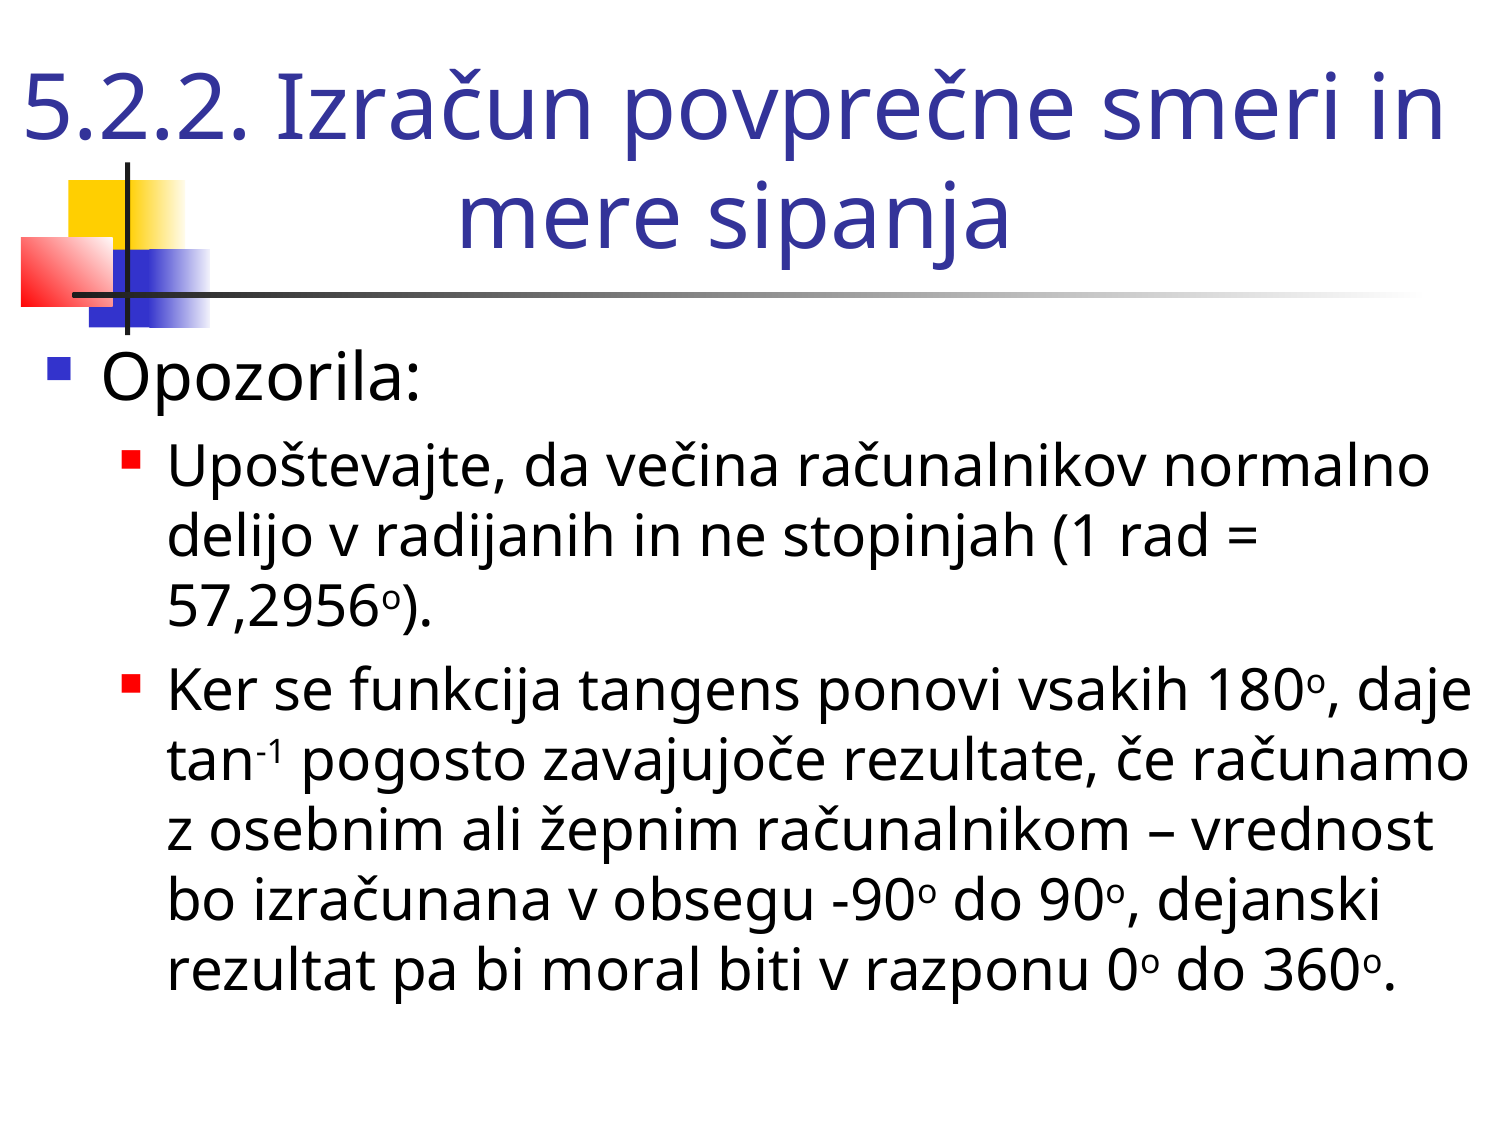

# 5.2.2. Izračun povprečne smeri in mere sipanja
Opozorila:
Upoštevajte, da večina računalnikov normalno delijo v radijanih in ne stopinjah (1 rad = 57,2956o).
Ker se funkcija tangens ponovi vsakih 180o, daje tan-1 pogosto zavajujoče rezultate, če računamo z osebnim ali žepnim računalnikom – vrednost bo izračunana v obsegu -90o do 90o, dejanski rezultat pa bi moral biti v razponu 0o do 360o.